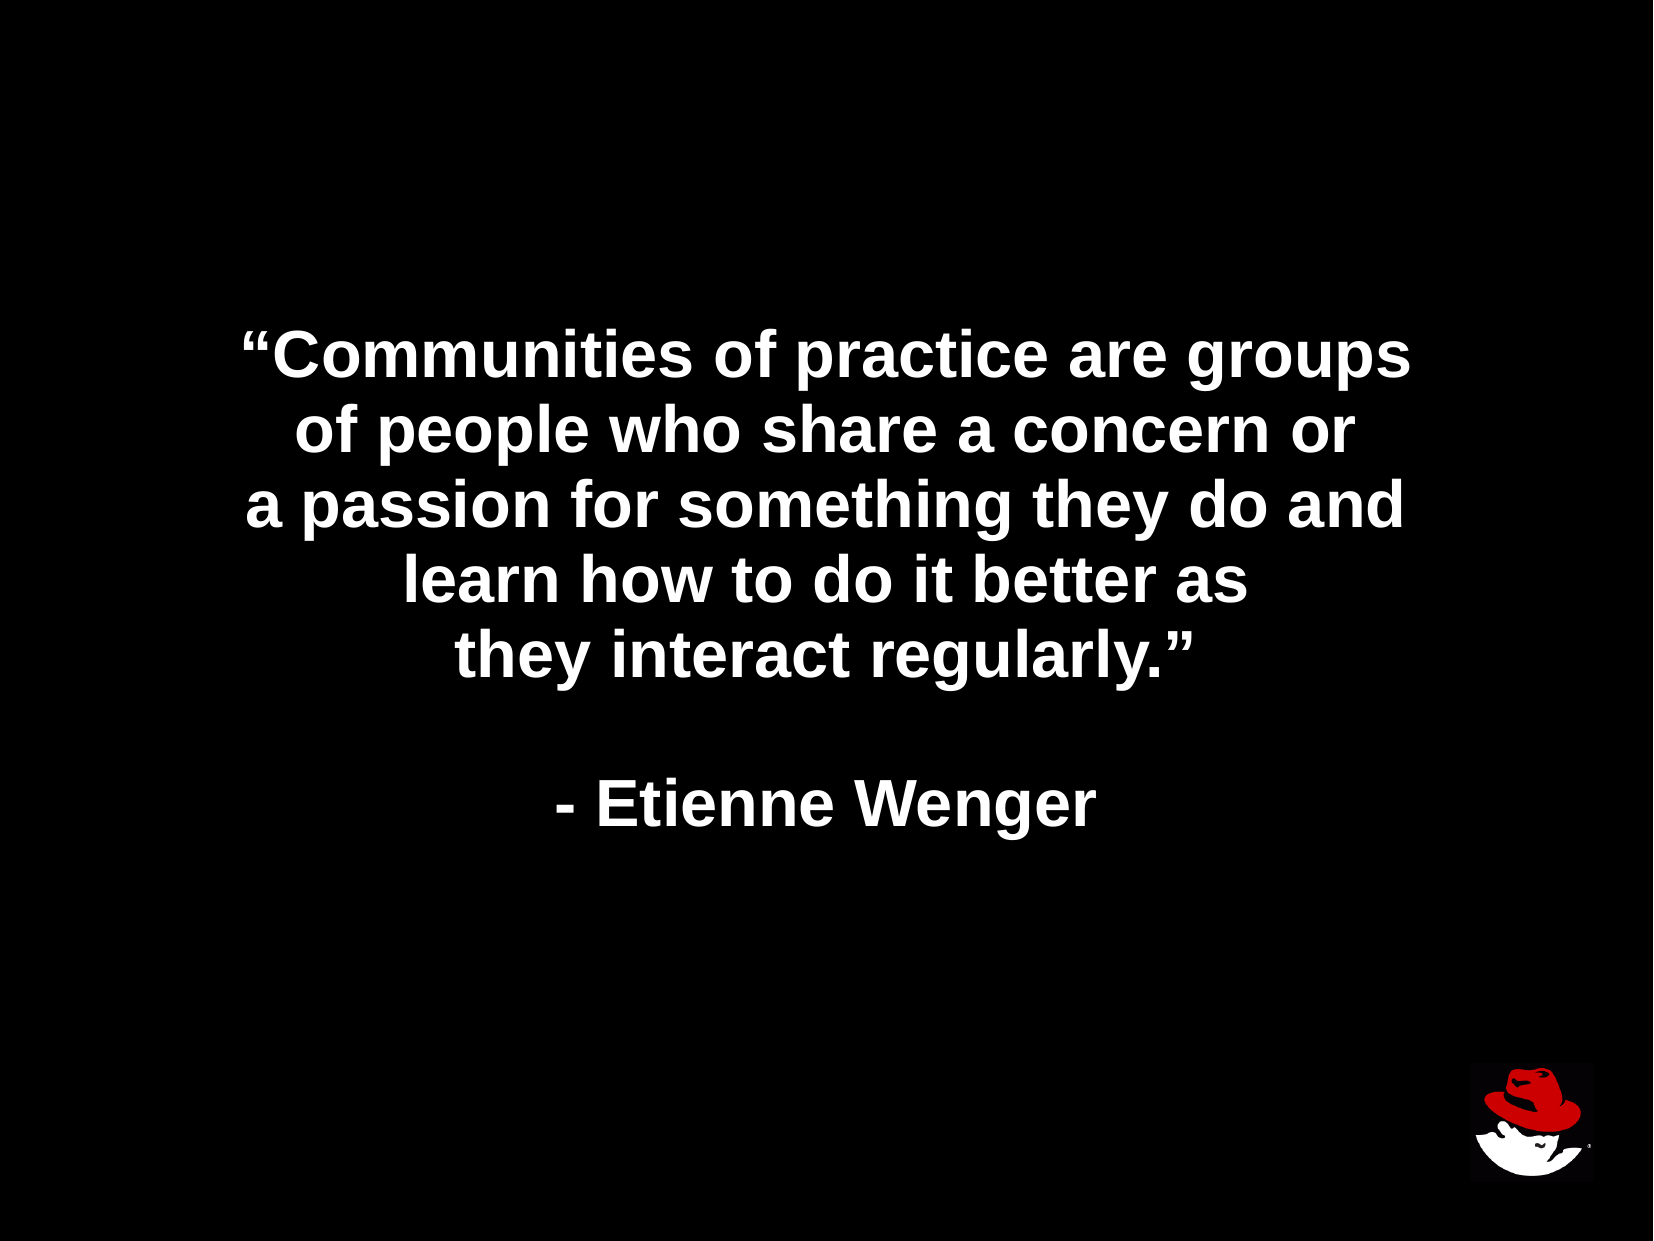

# “Communities of practice are groups
of people who share a concern or
a passion for something they do and
learn how to do it better as
they interact regularly.”
- Etienne Wenger